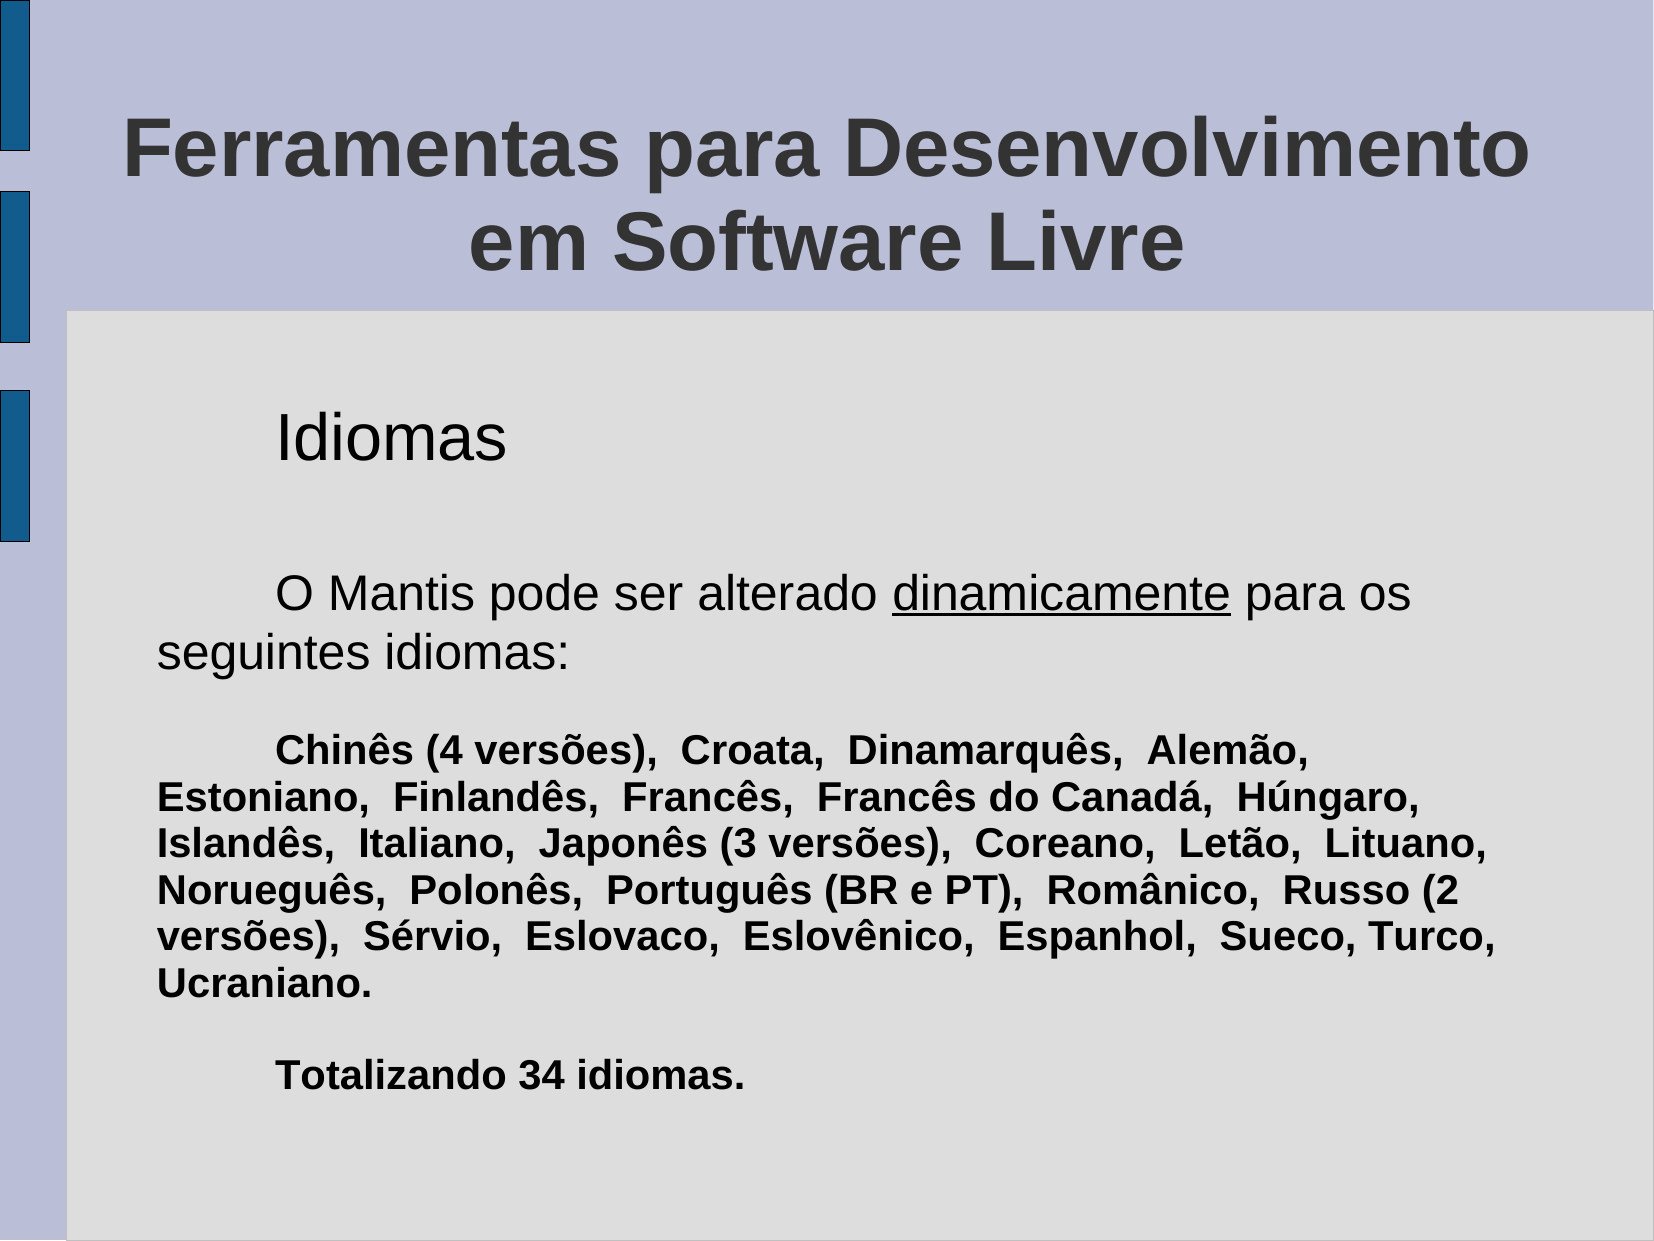

# Ferramentas para Desenvolvimento em Software Livre
	Idiomas
	O Mantis pode ser alterado dinamicamente para os seguintes idiomas:
	Chinês (4 versões), Croata, Dinamarquês, Alemão, Estoniano, Finlandês, Francês, Francês do Canadá, Húngaro, Islandês, Italiano, Japonês (3 versões), Coreano, Letão, Lituano, Norueguês, Polonês, Português (BR e PT), Românico, Russo (2 versões), Sérvio, Eslovaco, Eslovênico, Espanhol, Sueco, Turco, Ucraniano.
	Totalizando 34 idiomas.